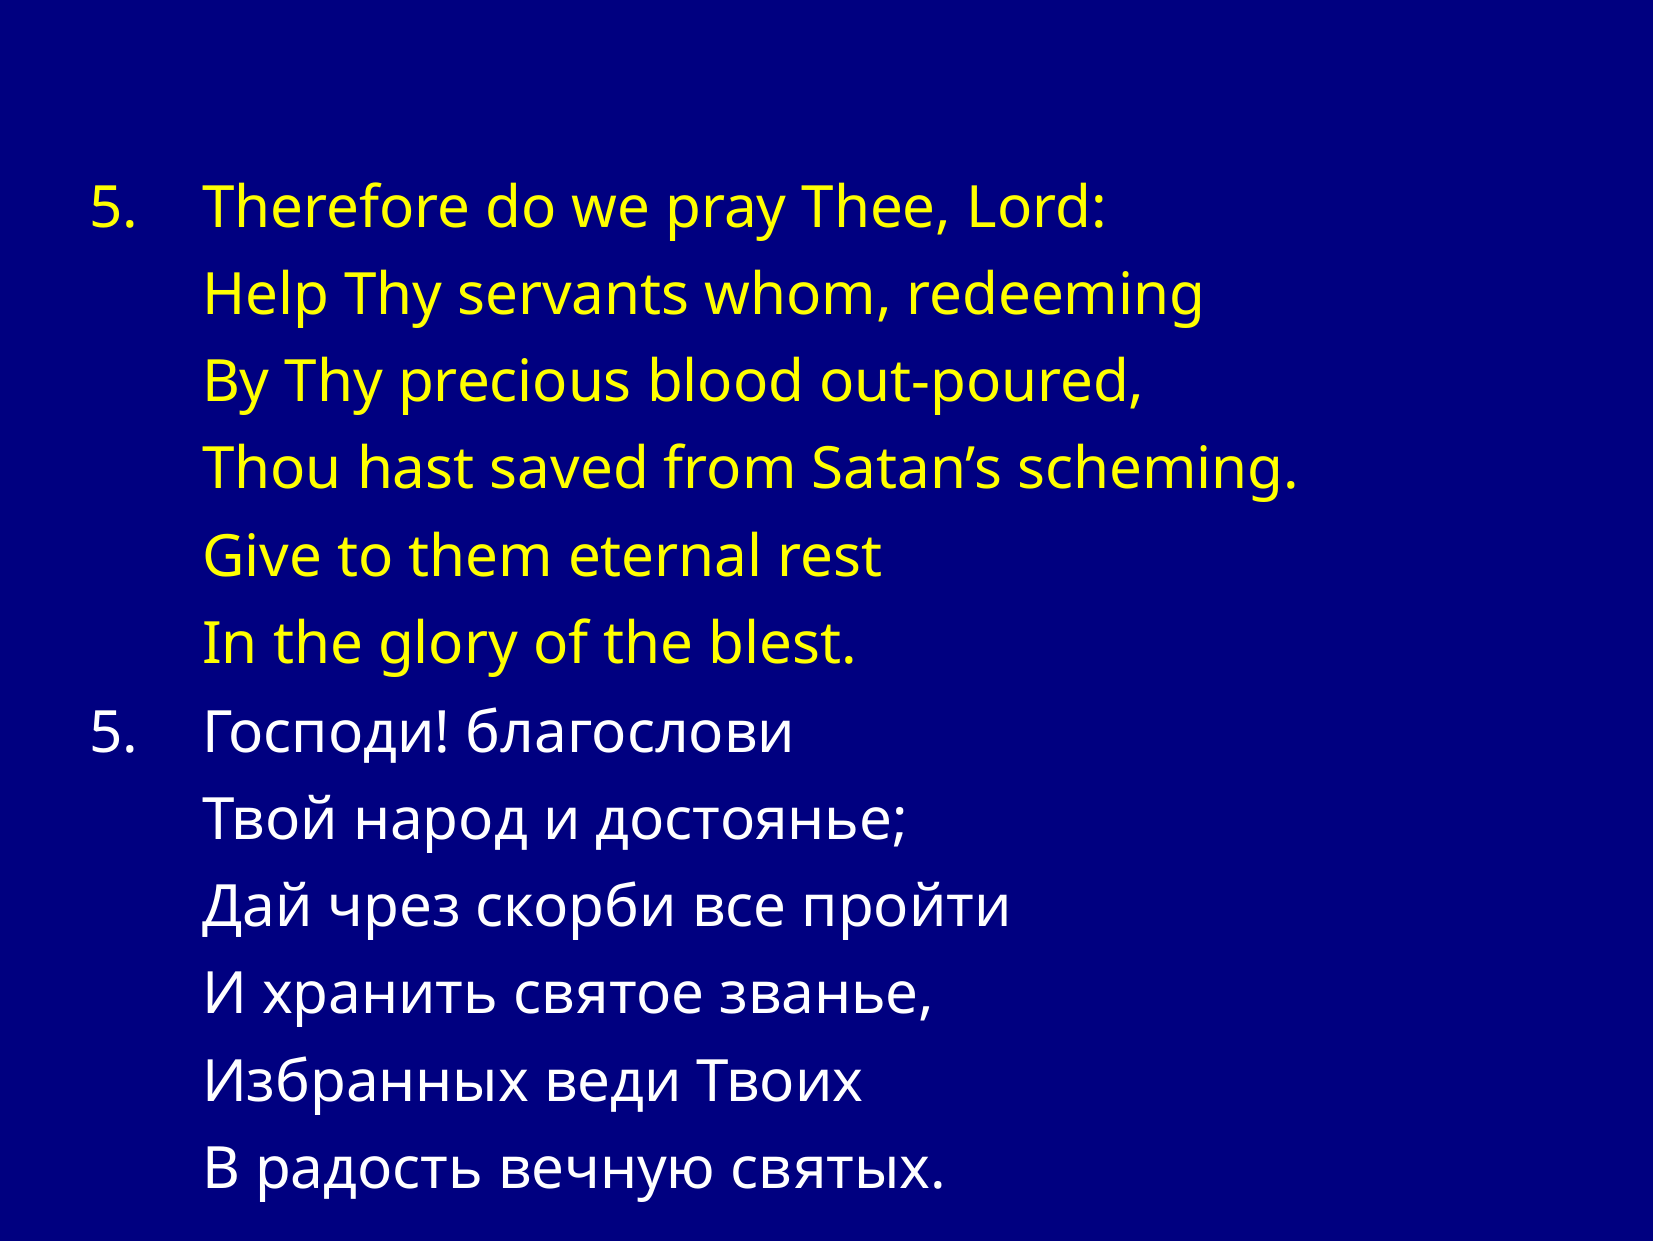

5.	Therefore do we pray Thee, Lord:
	Help Thy servants whom, redeeming
	By Thy precious blood out-poured,
	Thou hast saved from Satan’s scheming.
	Give to them eternal rest
	In the glory of the blest.
5.	Господи! благослови
	Твой народ и достоянье;
	Дай чрез скорби все пройти
	И хранить святое званье,
	Избранных веди Твоих
	В радость вечную святых.